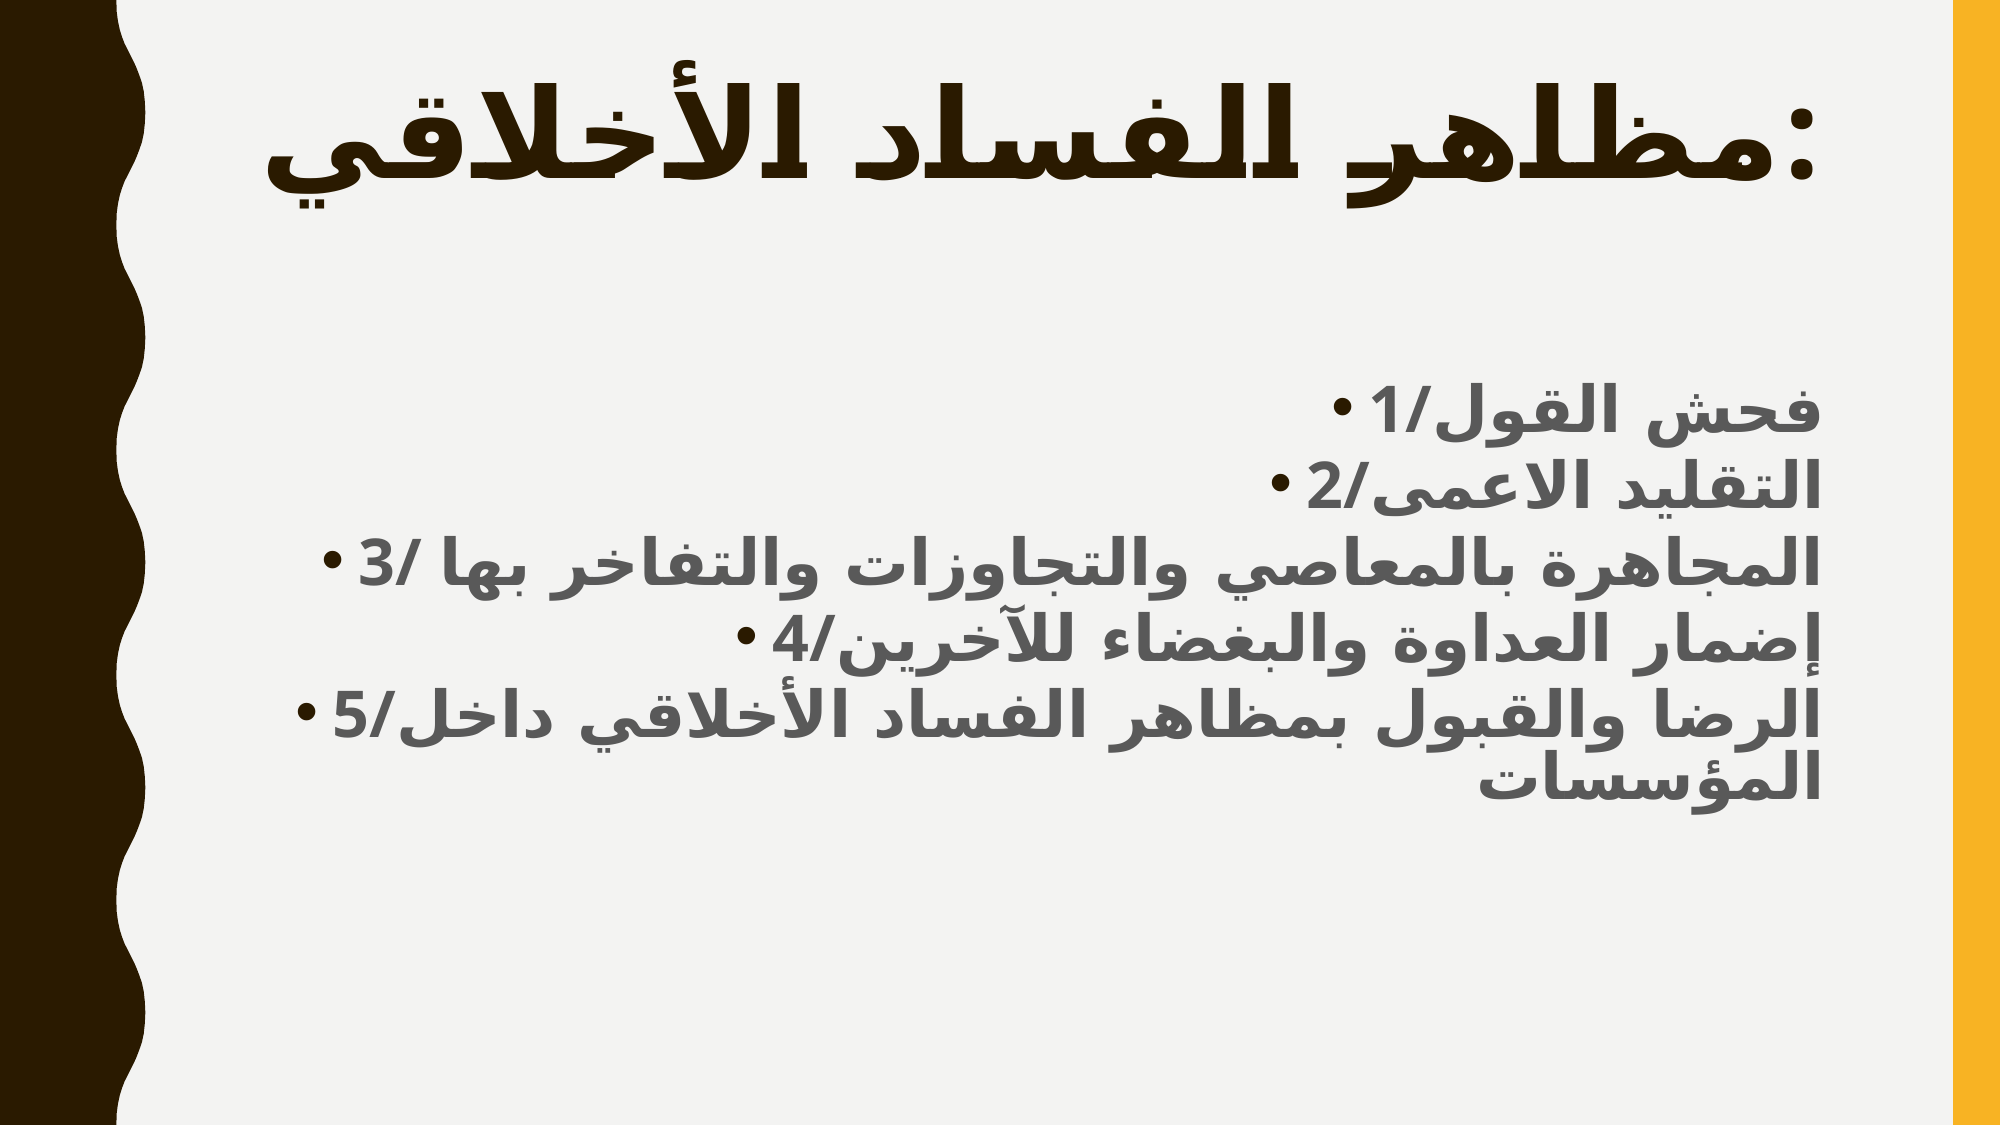

# مظاهر الفساد الأخلاقي:
1/فحش القول
2/التقليد الاعمى
3/ المجاهرة بالمعاصي والتجاوزات والتفاخر بها
4/إضمار العداوة والبغضاء للآخرين
5/الرضا والقبول بمظاهر الفساد الأخلاقي داخل المؤسسات